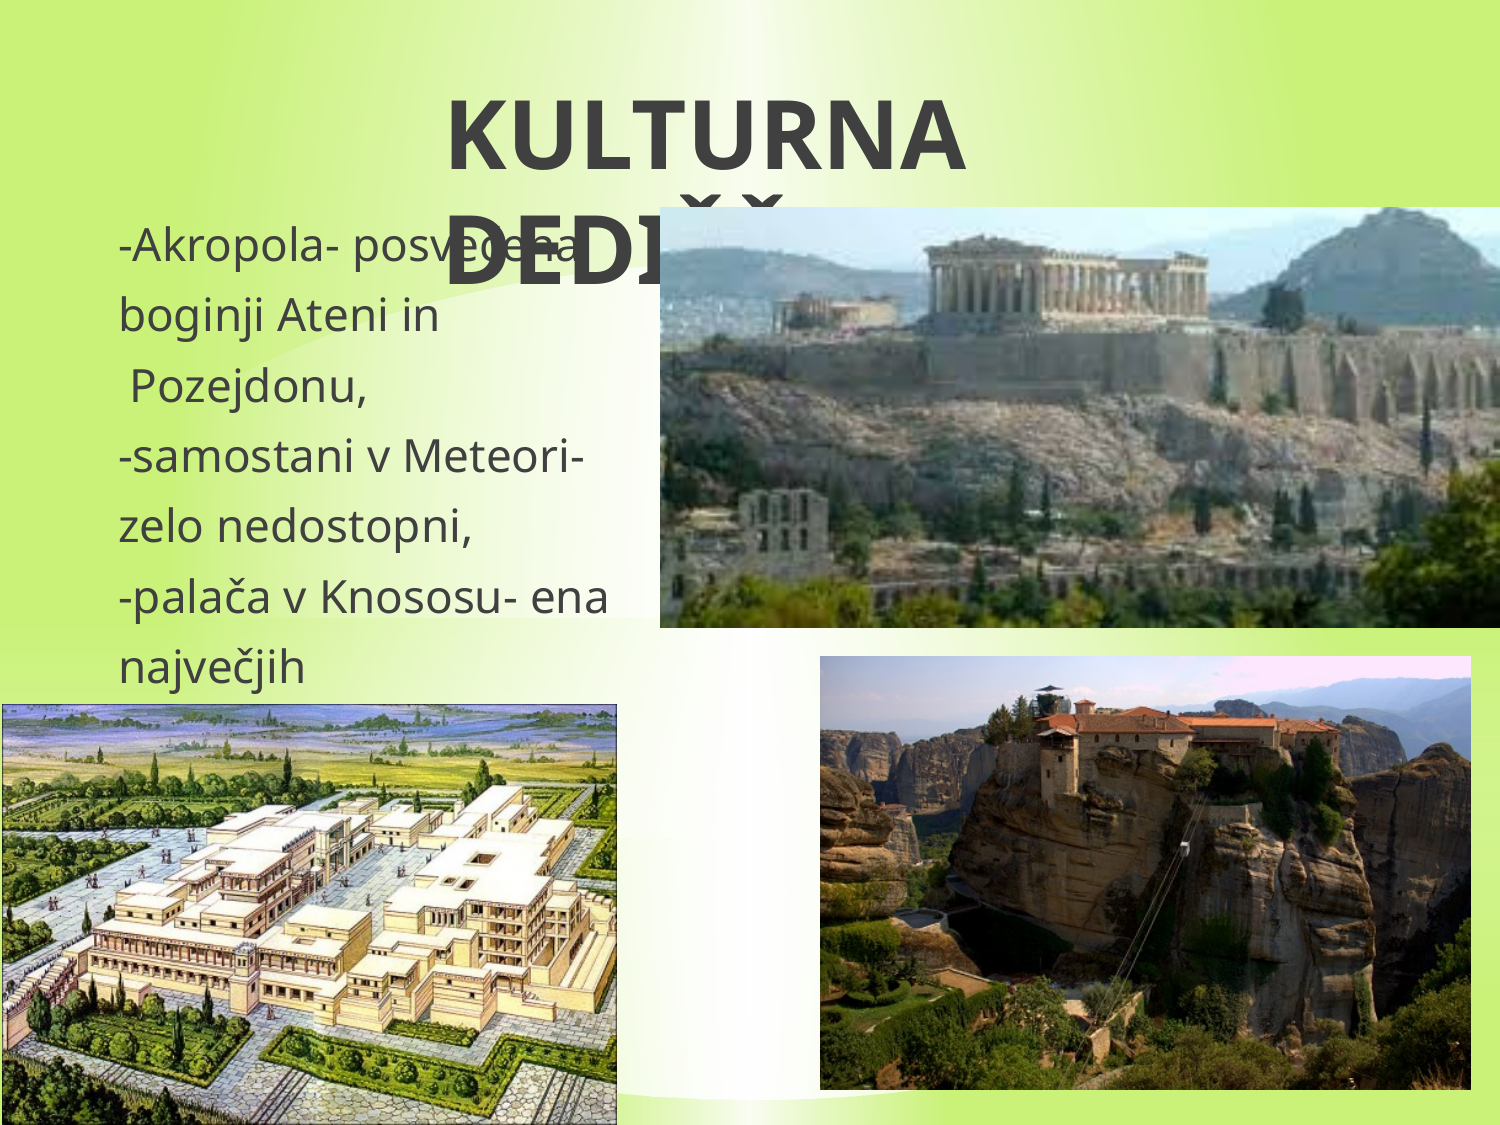

# KULTURNA DEDIŠČINA
-Akropola- posvečena
boginji Ateni in
 Pozejdonu,
-samostani v Meteori-
zelo nedostopni,
-palača v Knososu- ena
največjih